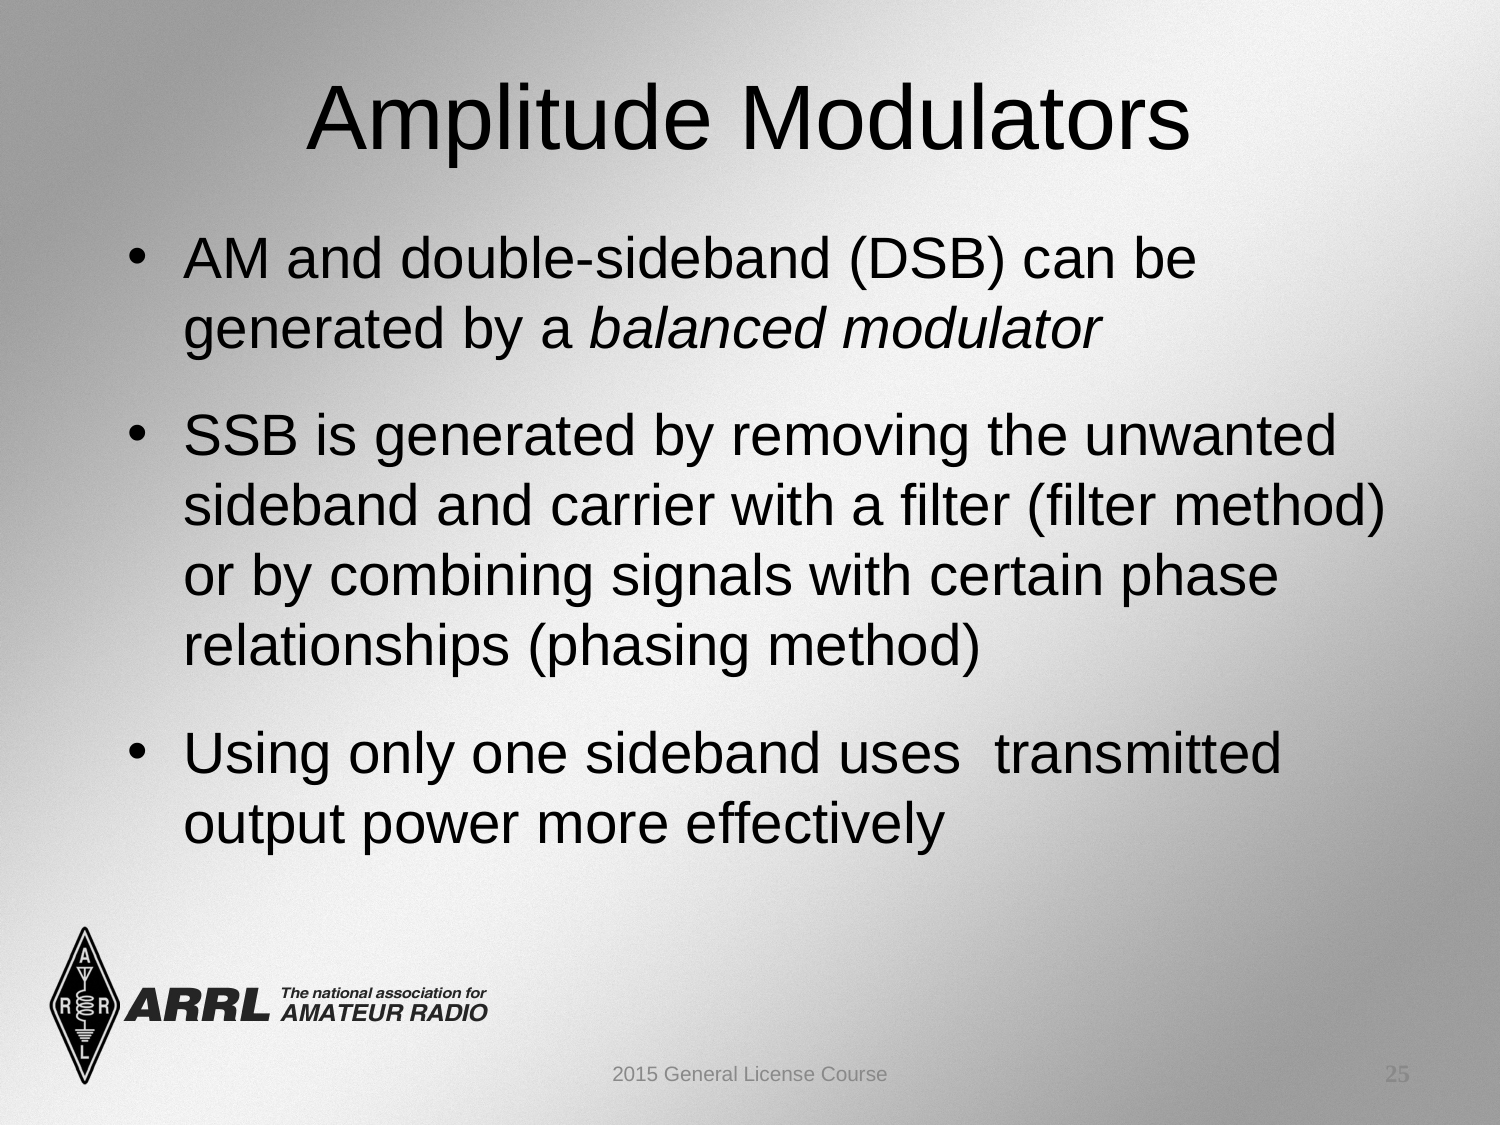

Amplitude Modulators
AM and double-sideband (DSB) can be generated by a balanced modulator
SSB is generated by removing the unwanted sideband and carrier with a filter (filter method) or by combining signals with certain phase relationships (phasing method)
Using only one sideband uses transmitted output power more effectively
2015 General License Course